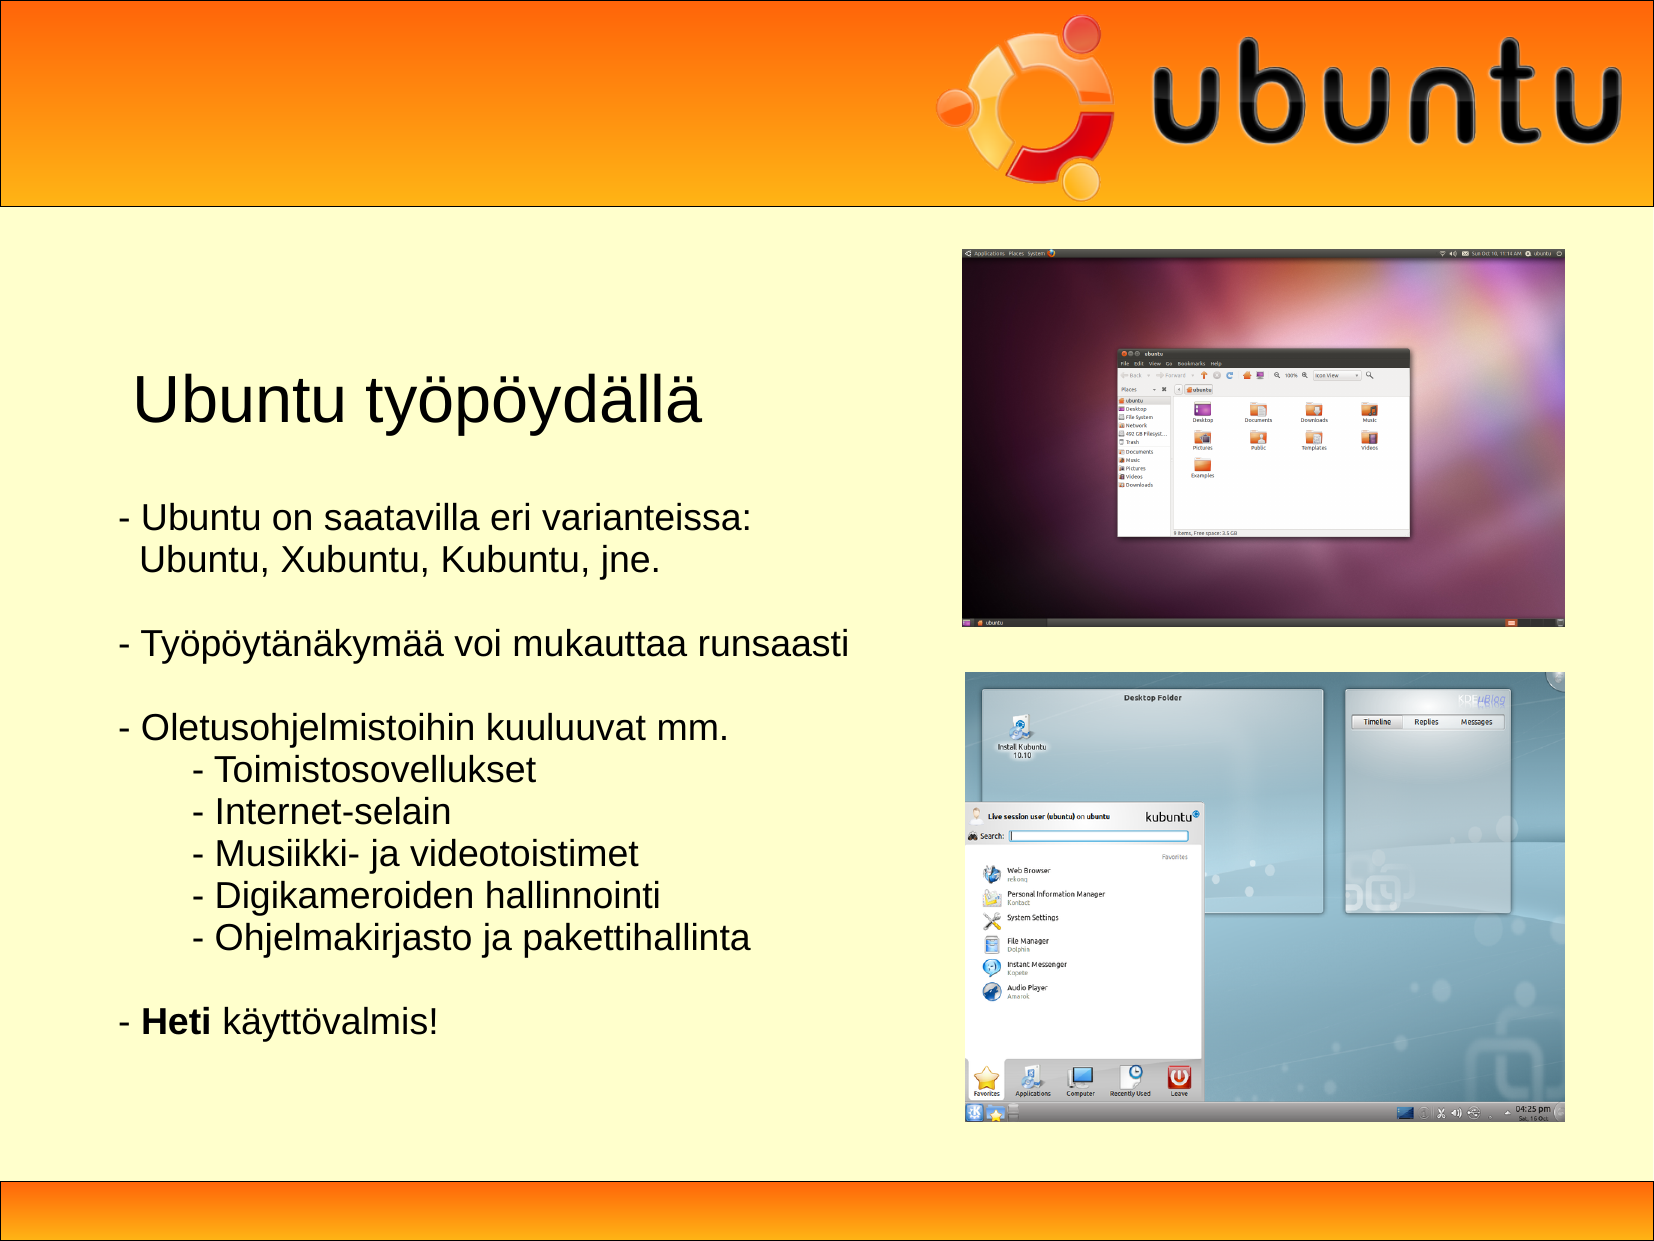

Ubuntu työpöydällä
	- Ubuntu on saatavilla eri varianteissa:
	 Ubuntu, Xubuntu, Kubuntu, jne.
	- Työpöytänäkymää voi mukauttaa runsaasti
	- Oletusohjelmistoihin kuuluuvat mm.
		- Toimistosovellukset
		- Internet-selain
		- Musiikki- ja videotoistimet
		- Digikameroiden hallinnointi
		- Ohjelmakirjasto ja pakettihallinta
	- Heti käyttövalmis!